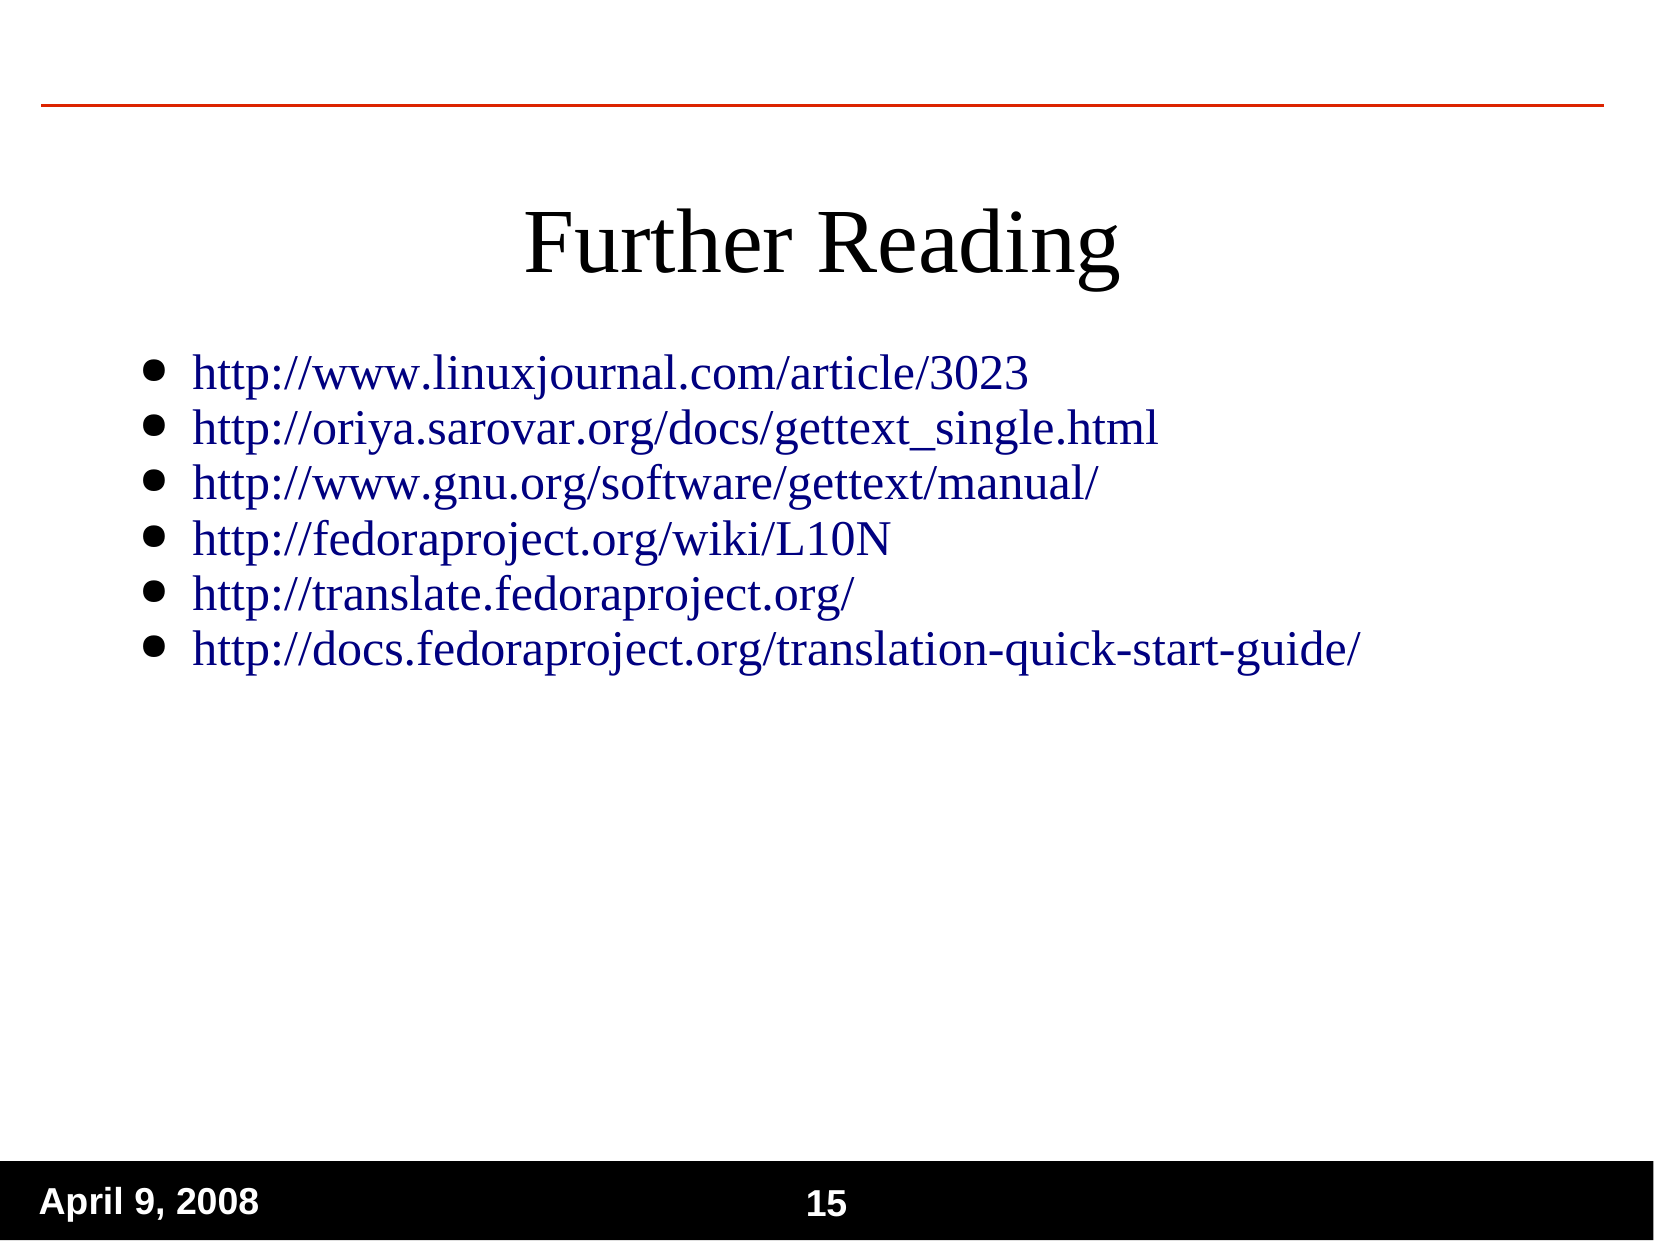

# Further Reading
http://www.linuxjournal.com/article/3023
http://oriya.sarovar.org/docs/gettext_single.html
http://www.gnu.org/software/gettext/manual/
http://fedoraproject.org/wiki/L10N
http://translate.fedoraproject.org/
http://docs.fedoraproject.org/translation-quick-start-guide/